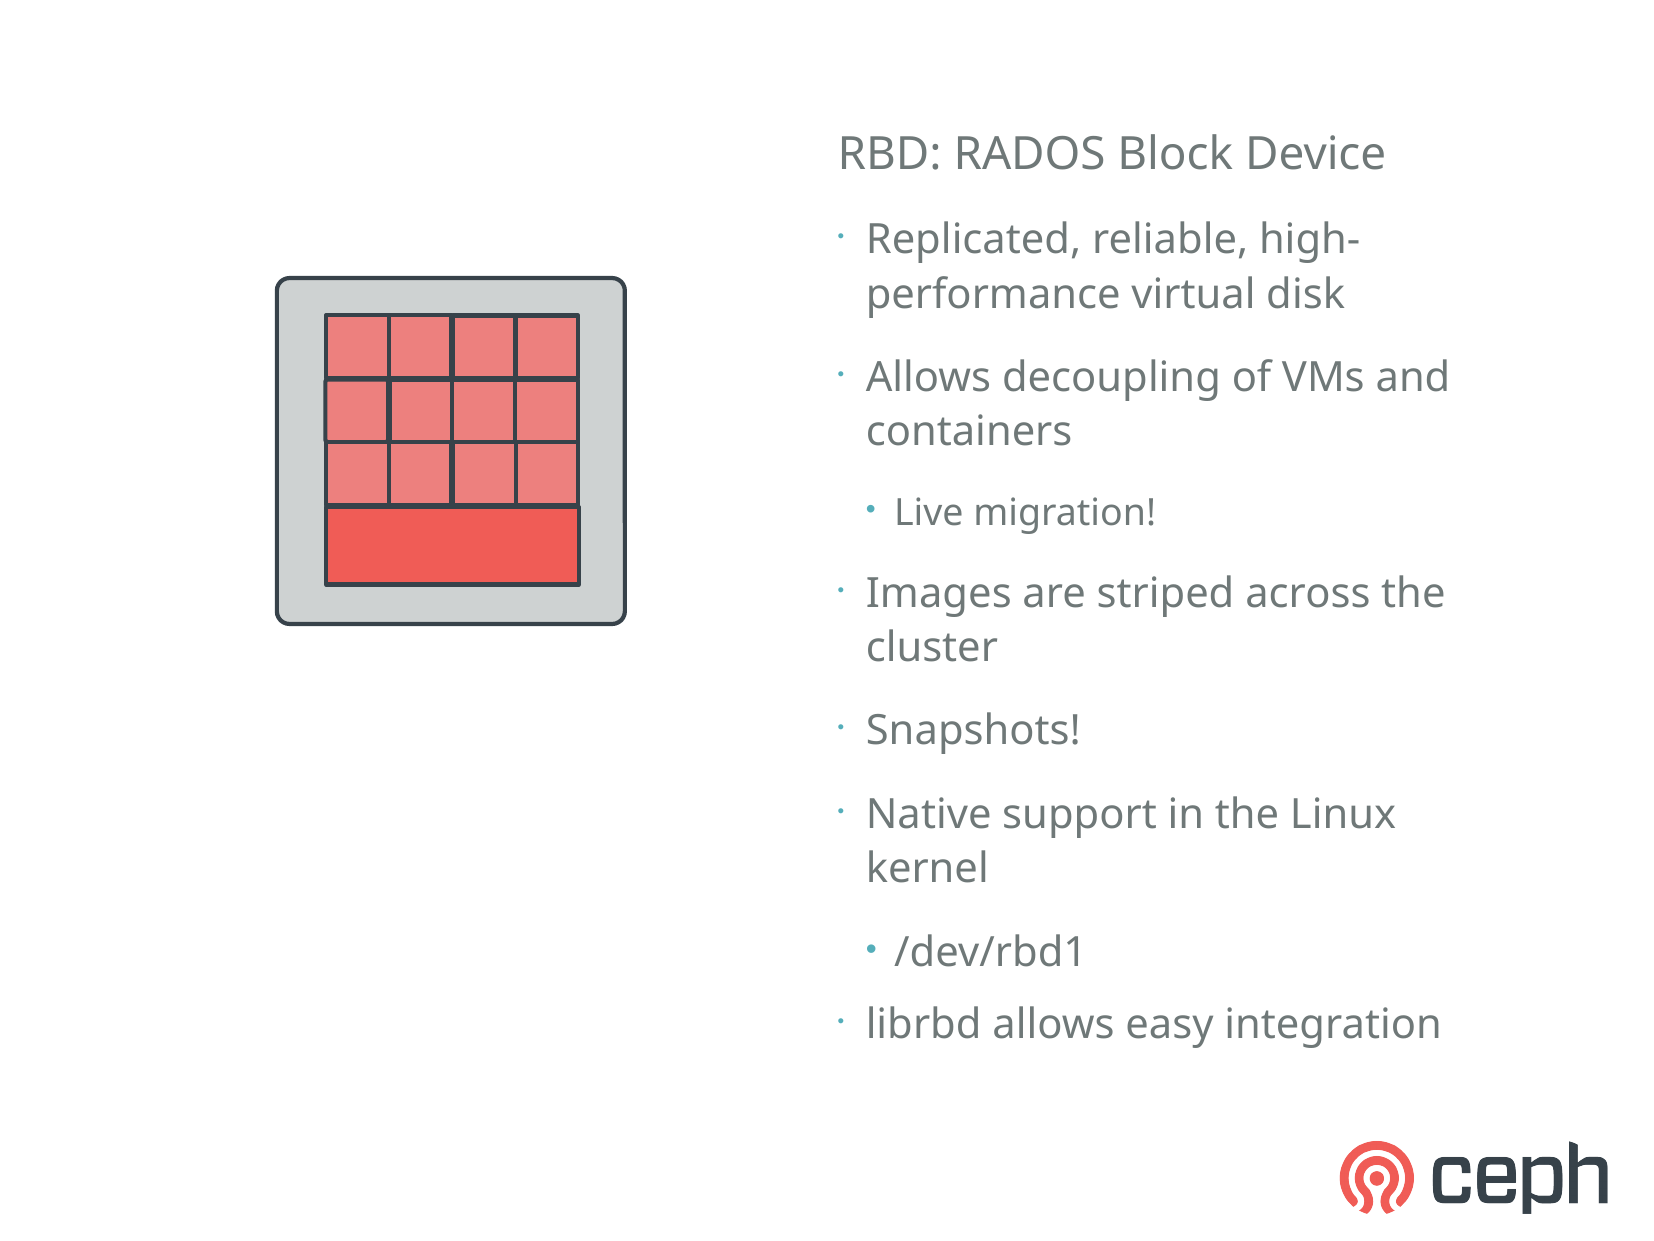

# RBD: RADOS Block Device
Replicated, reliable, high-performance virtual disk
Allows decoupling of VMs and containers
Live migration!
Images are striped across the cluster
Snapshots!
Native support in the Linux kernel
/dev/rbd1
librbd allows easy integration